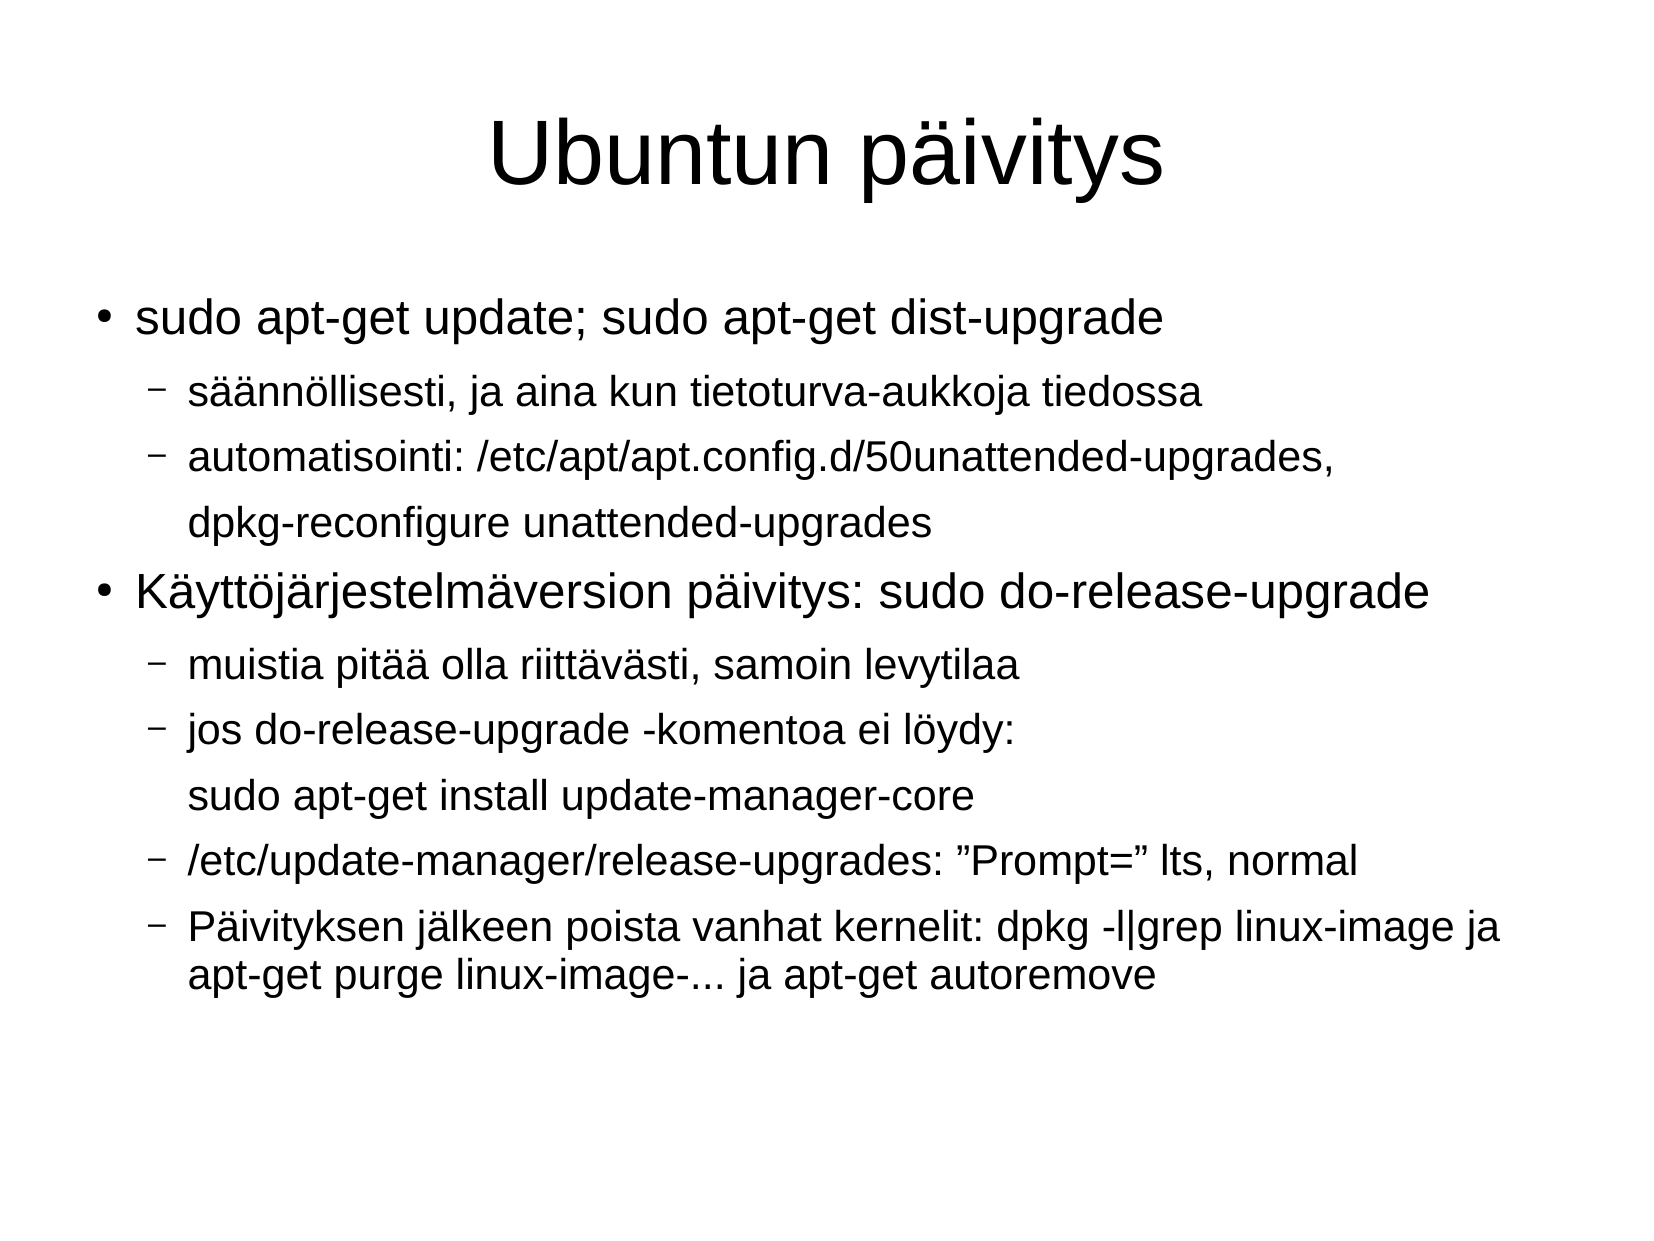

# Ubuntun päivitys
sudo apt-get update; sudo apt-get dist-upgrade
säännöllisesti, ja aina kun tietoturva-aukkoja tiedossa
automatisointi: /etc/apt/apt.config.d/50unattended-upgrades,
dpkg-reconfigure unattended-upgrades
Käyttöjärjestelmäversion päivitys: sudo do-release-upgrade
muistia pitää olla riittävästi, samoin levytilaa
jos do-release-upgrade -komentoa ei löydy:
sudo apt-get install update-manager-core
/etc/update-manager/release-upgrades: ”Prompt=” lts, normal
Päivityksen jälkeen poista vanhat kernelit: dpkg -l|grep linux-image ja apt-get purge linux-image-... ja apt-get autoremove